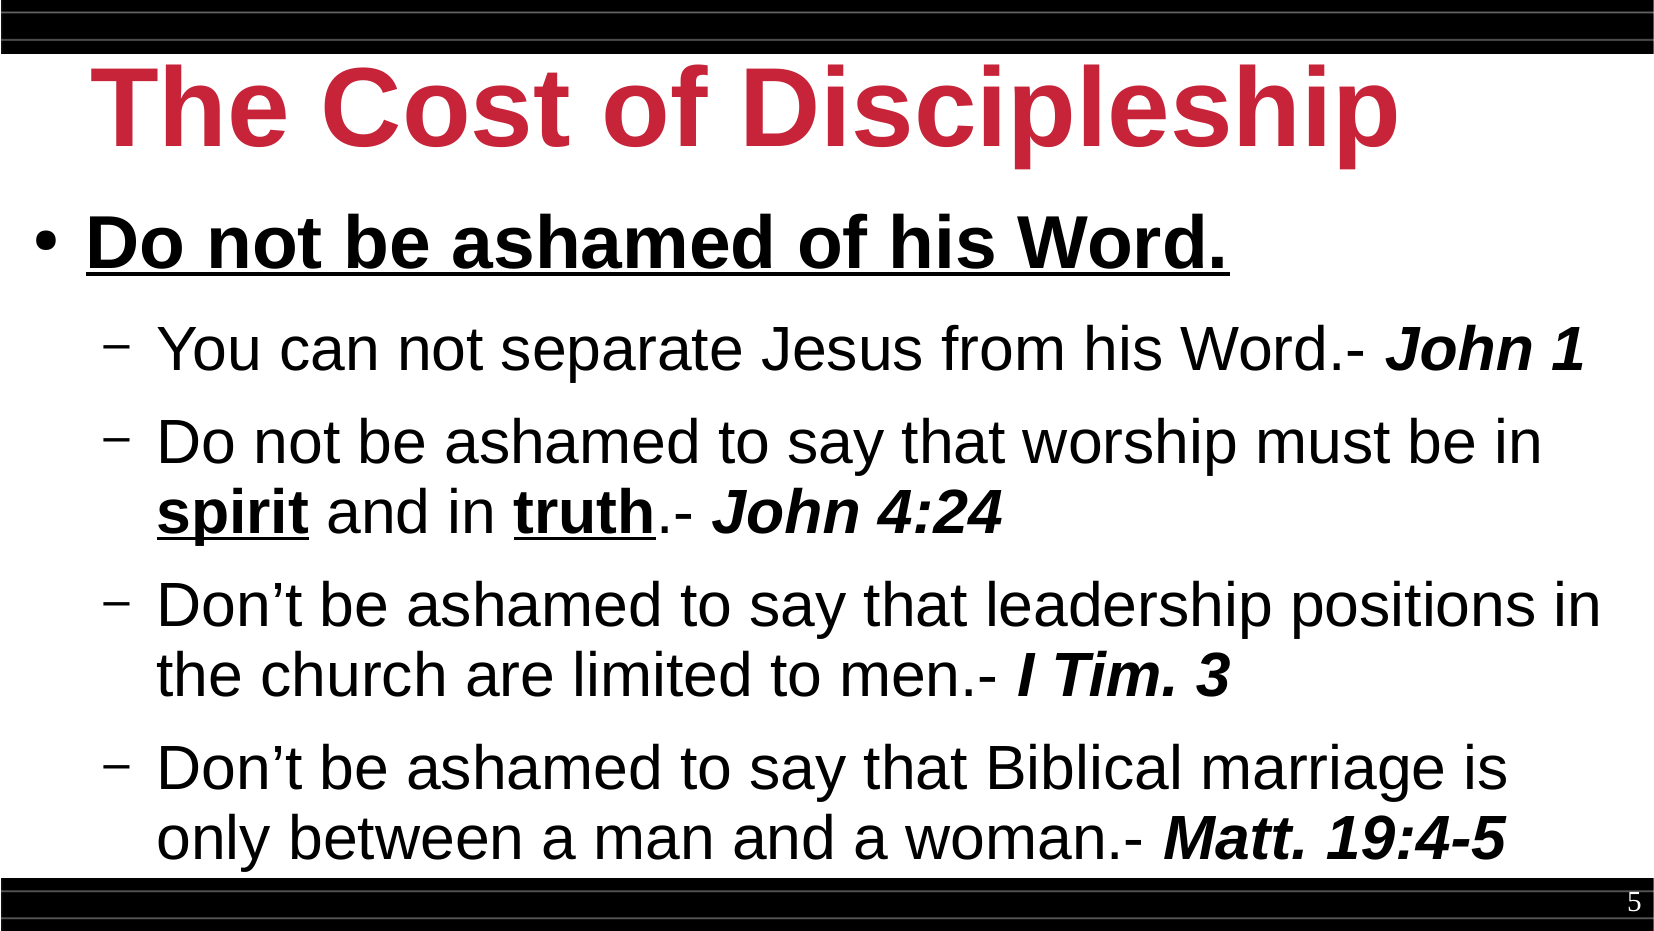

# The Cost of Discipleship
Do not be ashamed of his Word.
You can not separate Jesus from his Word.- John 1
Do not be ashamed to say that worship must be in spirit and in truth.- John 4:24
Don’t be ashamed to say that leadership positions in the church are limited to men.- I Tim. 3
Don’t be ashamed to say that Biblical marriage is only between a man and a woman.- Matt. 19:4-5